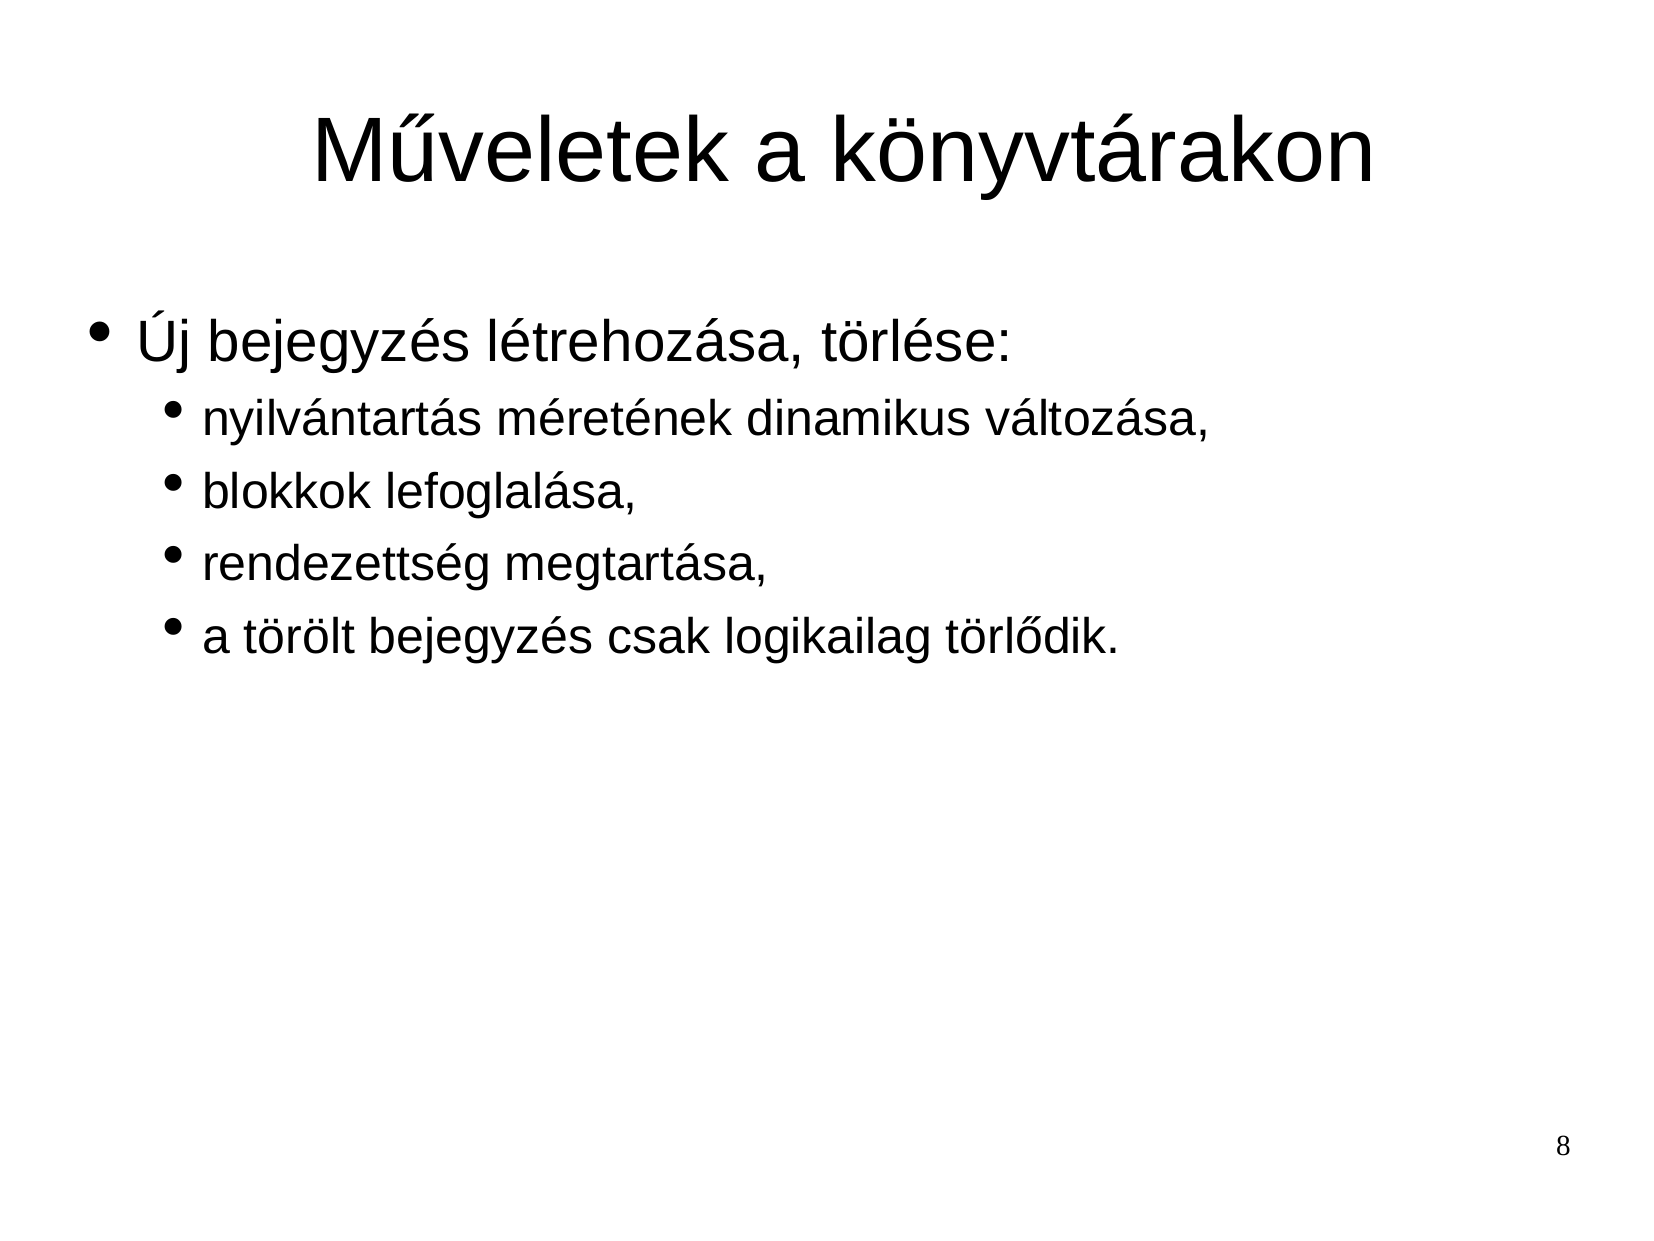

# Műveletek a könyvtárakon
Új bejegyzés létrehozása, törlése:
nyilvántartás méretének dinamikus változása,
blokkok lefoglalása,
rendezettség megtartása,
a törölt bejegyzés csak logikailag törlődik.
8